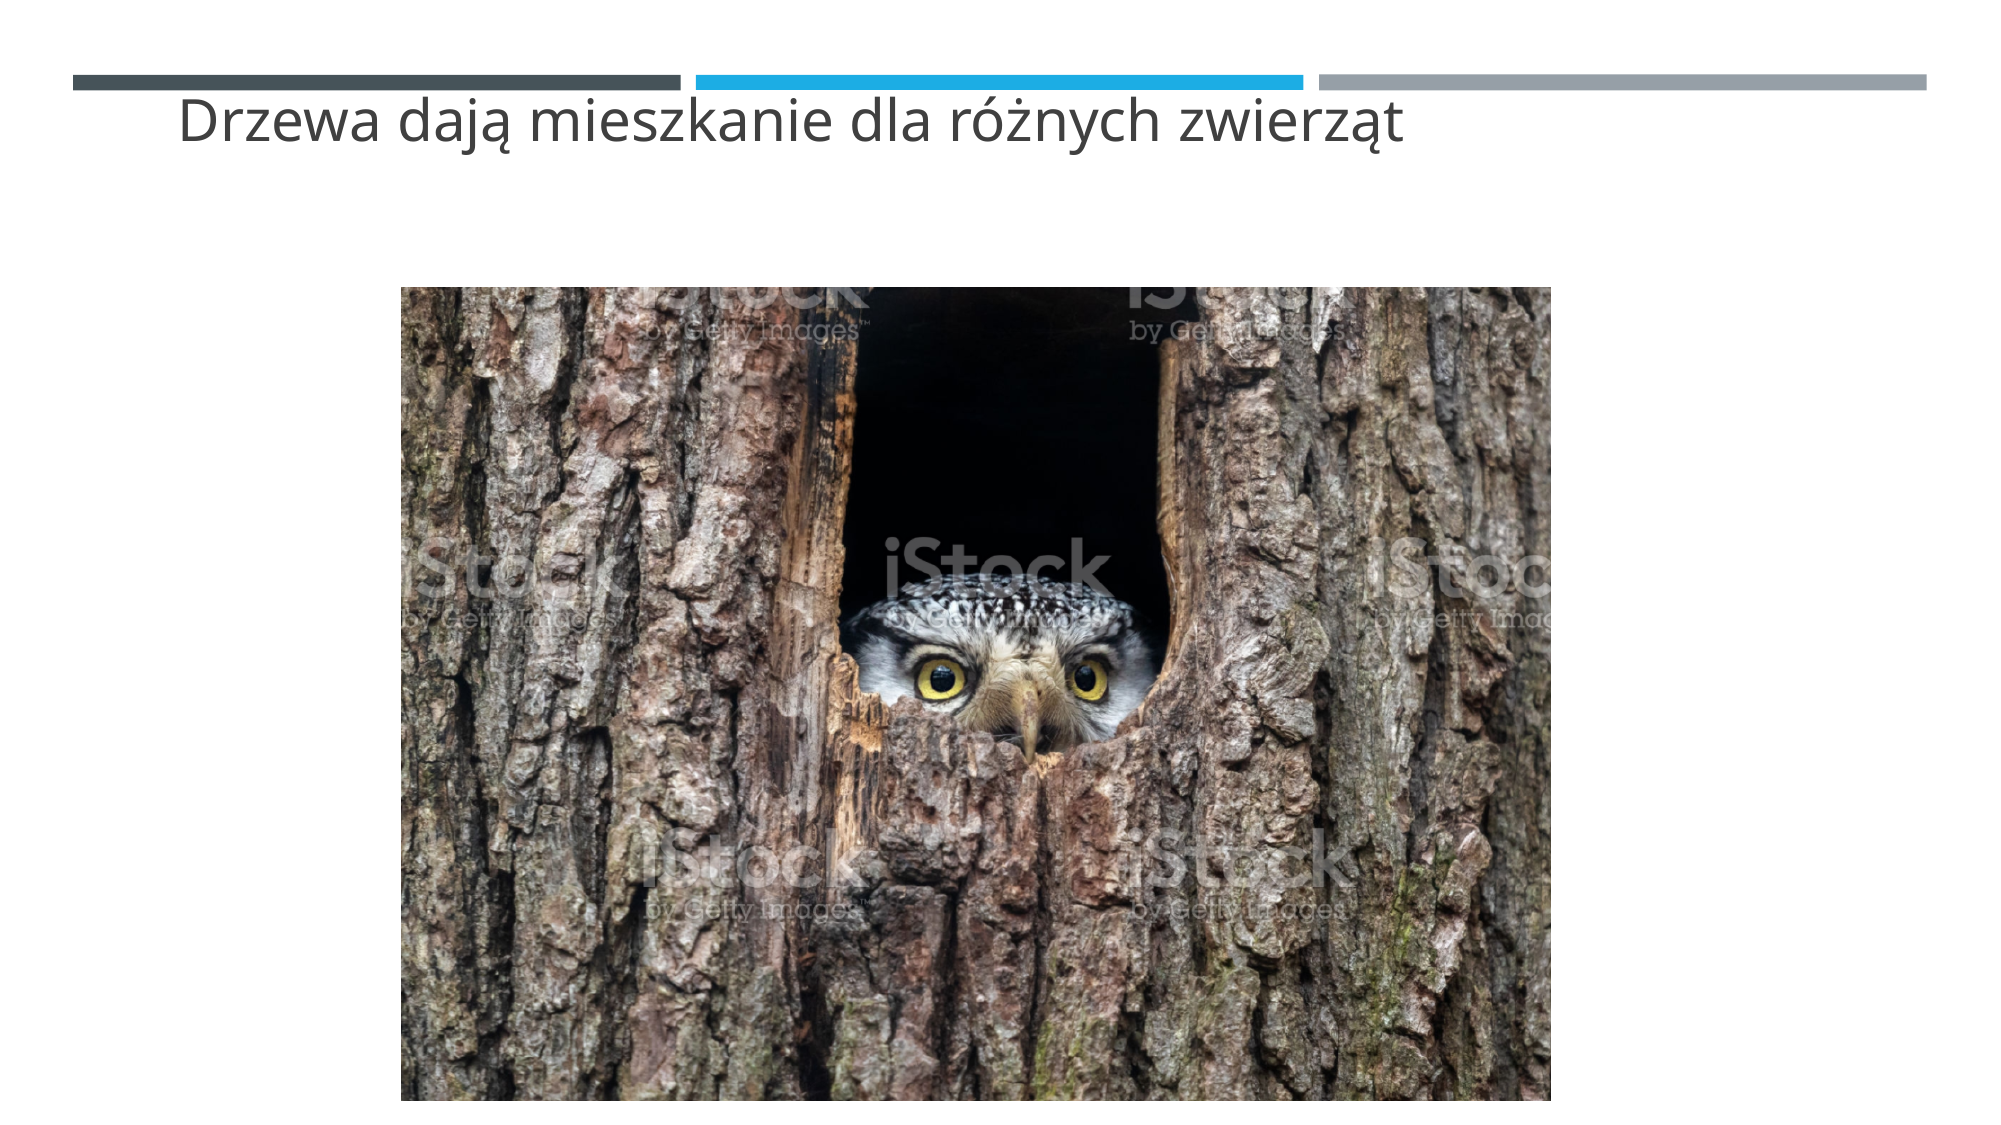

# Drzewa dają mieszkanie dla różnych zwierząt